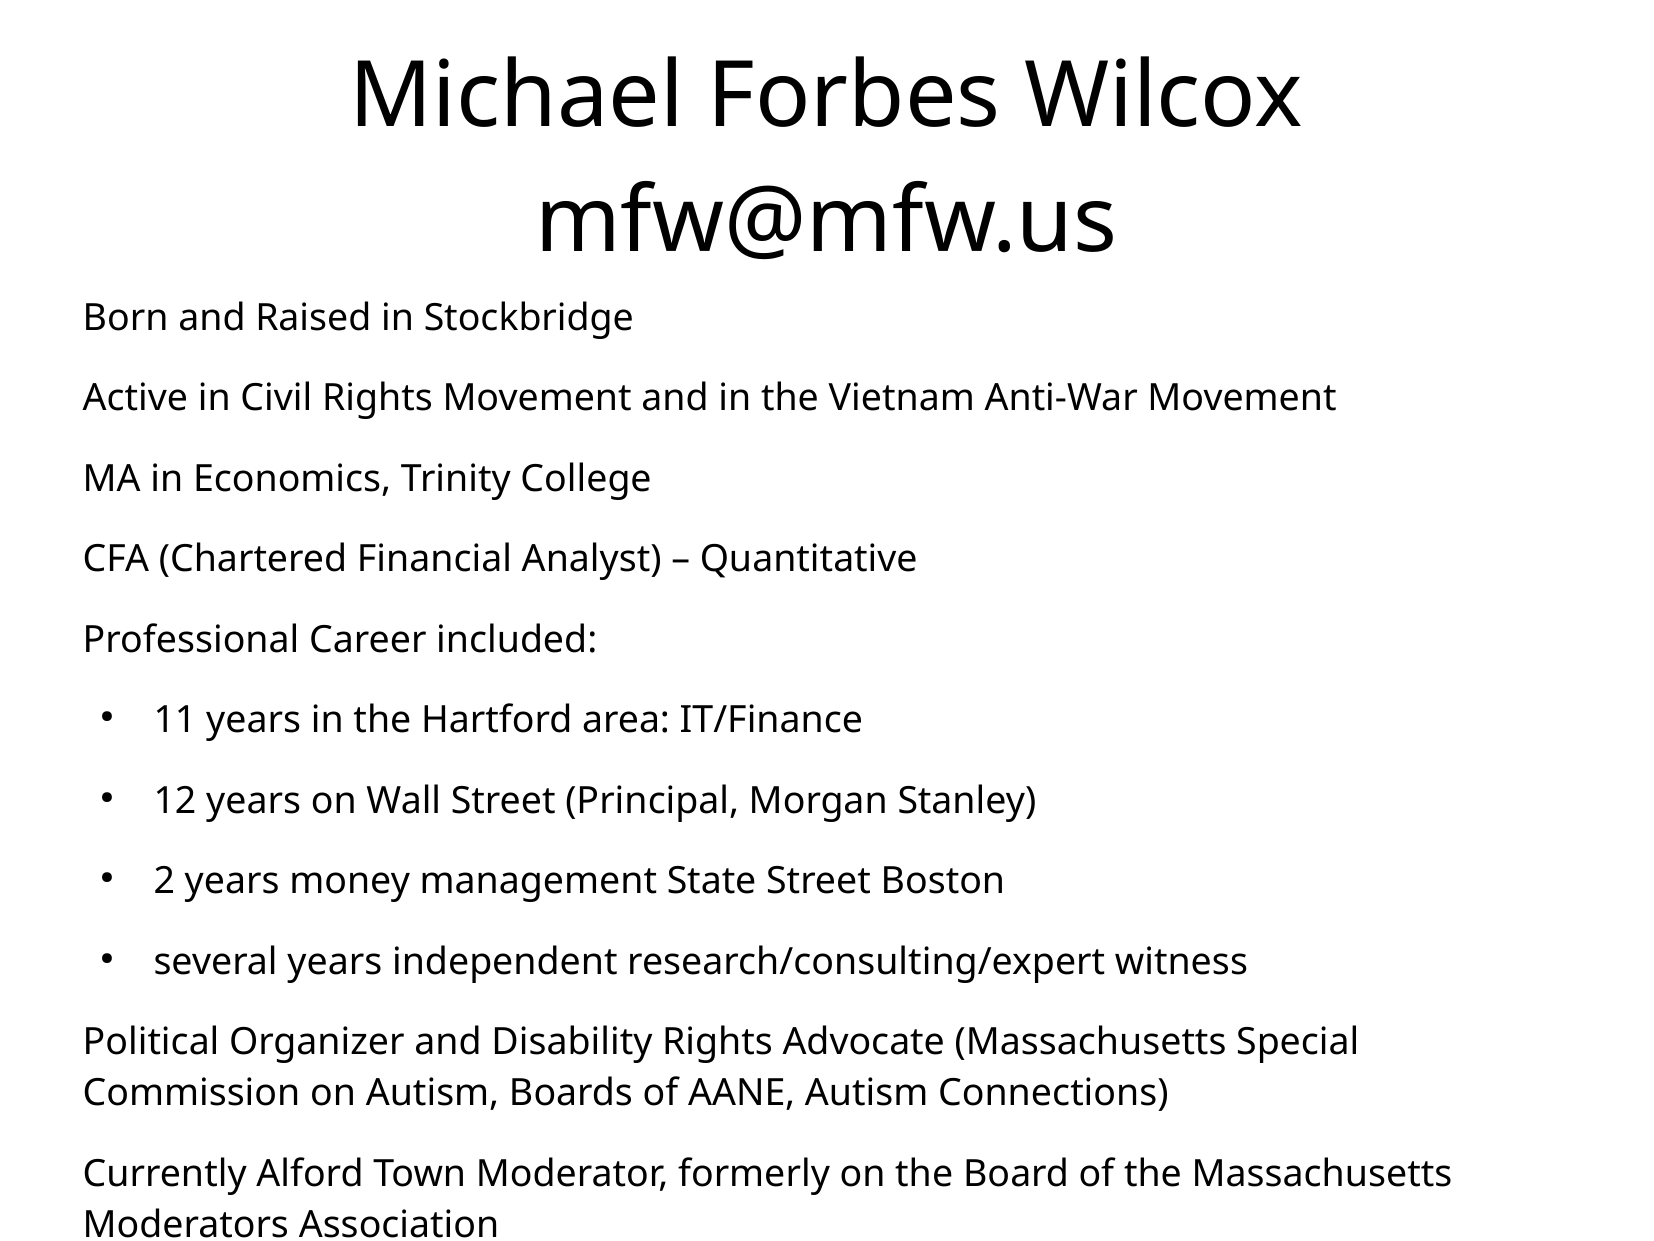

# Michael Forbes Wilcox mfw@mfw.us
Born and Raised in Stockbridge
Active in Civil Rights Movement and in the Vietnam Anti-War Movement
MA in Economics, Trinity College
CFA (Chartered Financial Analyst) – Quantitative
Professional Career included:
11 years in the Hartford area: IT/Finance
12 years on Wall Street (Principal, Morgan Stanley)
2 years money management State Street Boston
several years independent research/consulting/expert witness
Political Organizer and Disability Rights Advocate (Massachusetts Special Commission on Autism, Boards of AANE, Autism Connections)
Currently Alford Town Moderator, formerly on the Board of the Massachusetts Moderators Association